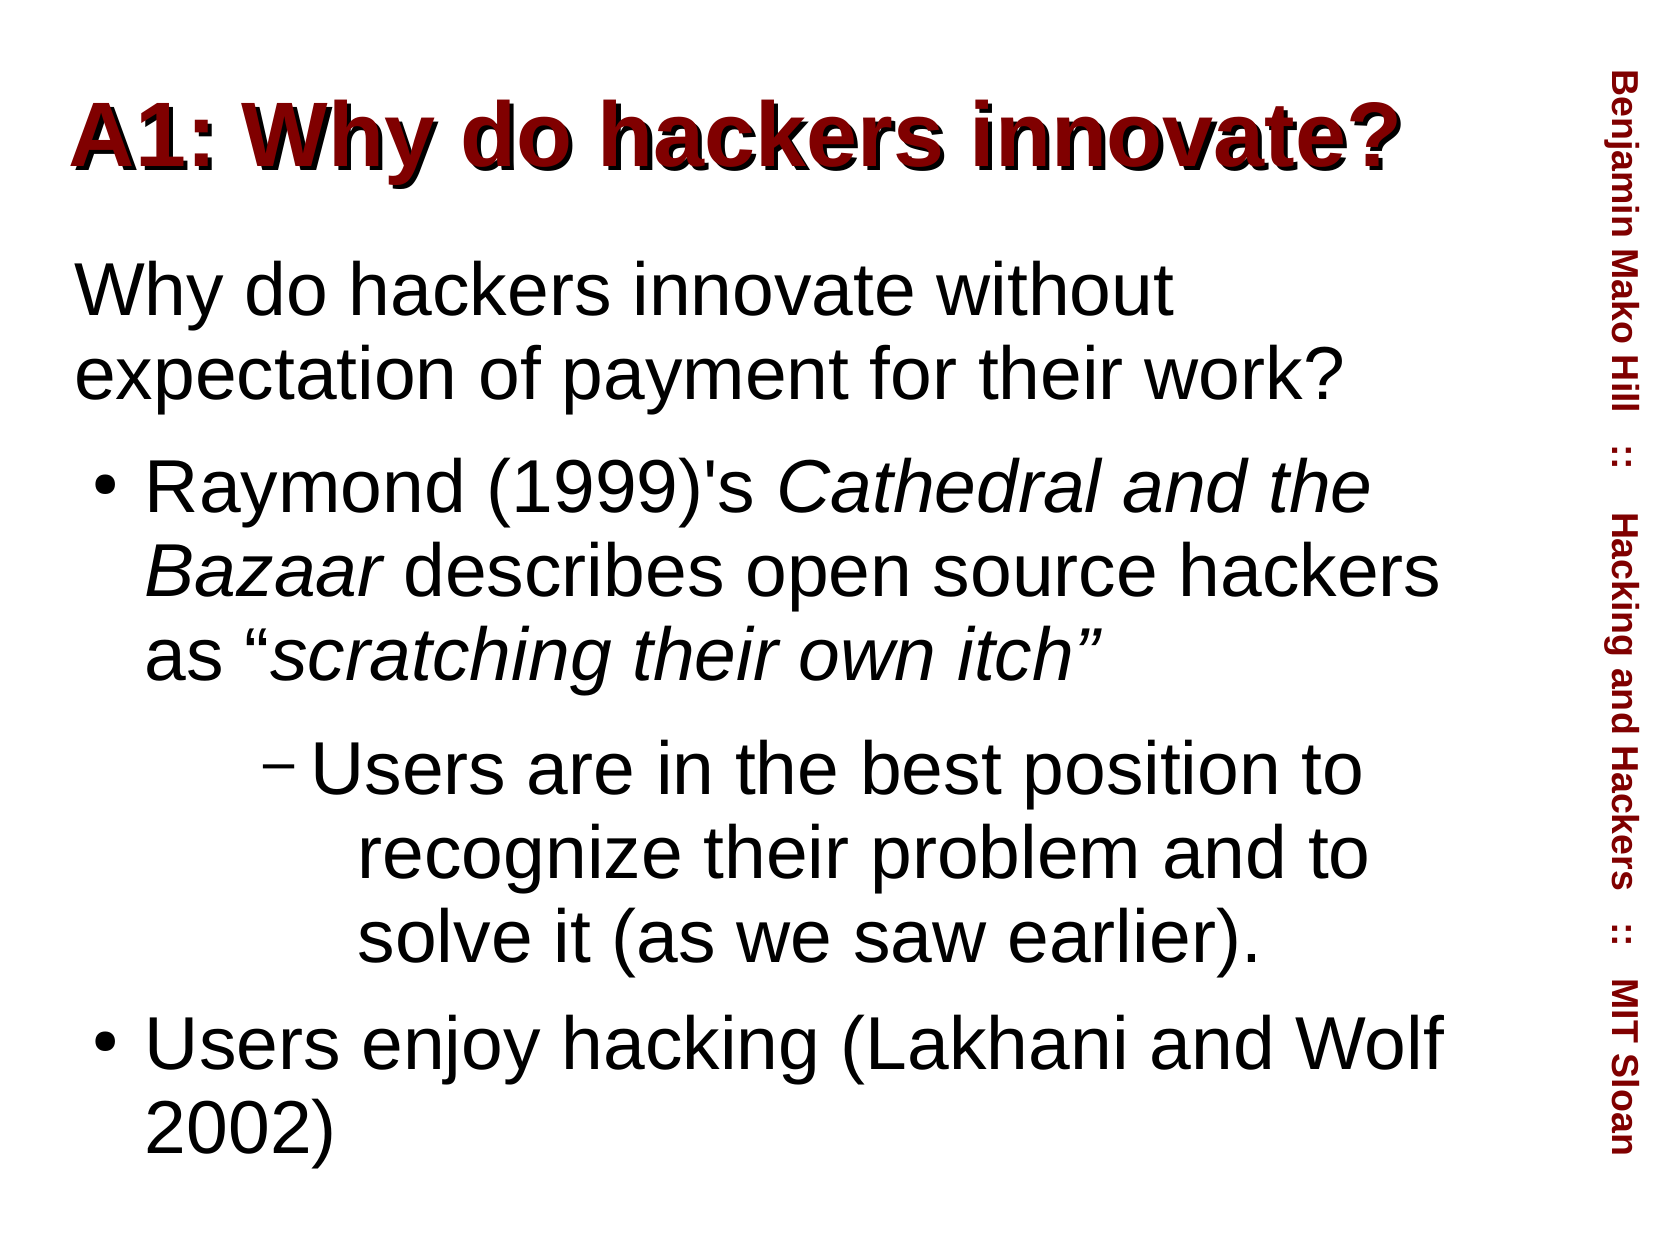

# A1: Why do hackers innovate?
Why do hackers innovate without expectation of payment for their work?
Raymond (1999)'s Cathedral and the Bazaar describes open source hackers as “scratching their own itch”
Users are in the best position to recognize their problem and to solve it (as we saw earlier).
Users enjoy hacking (Lakhani and Wolf 2002)